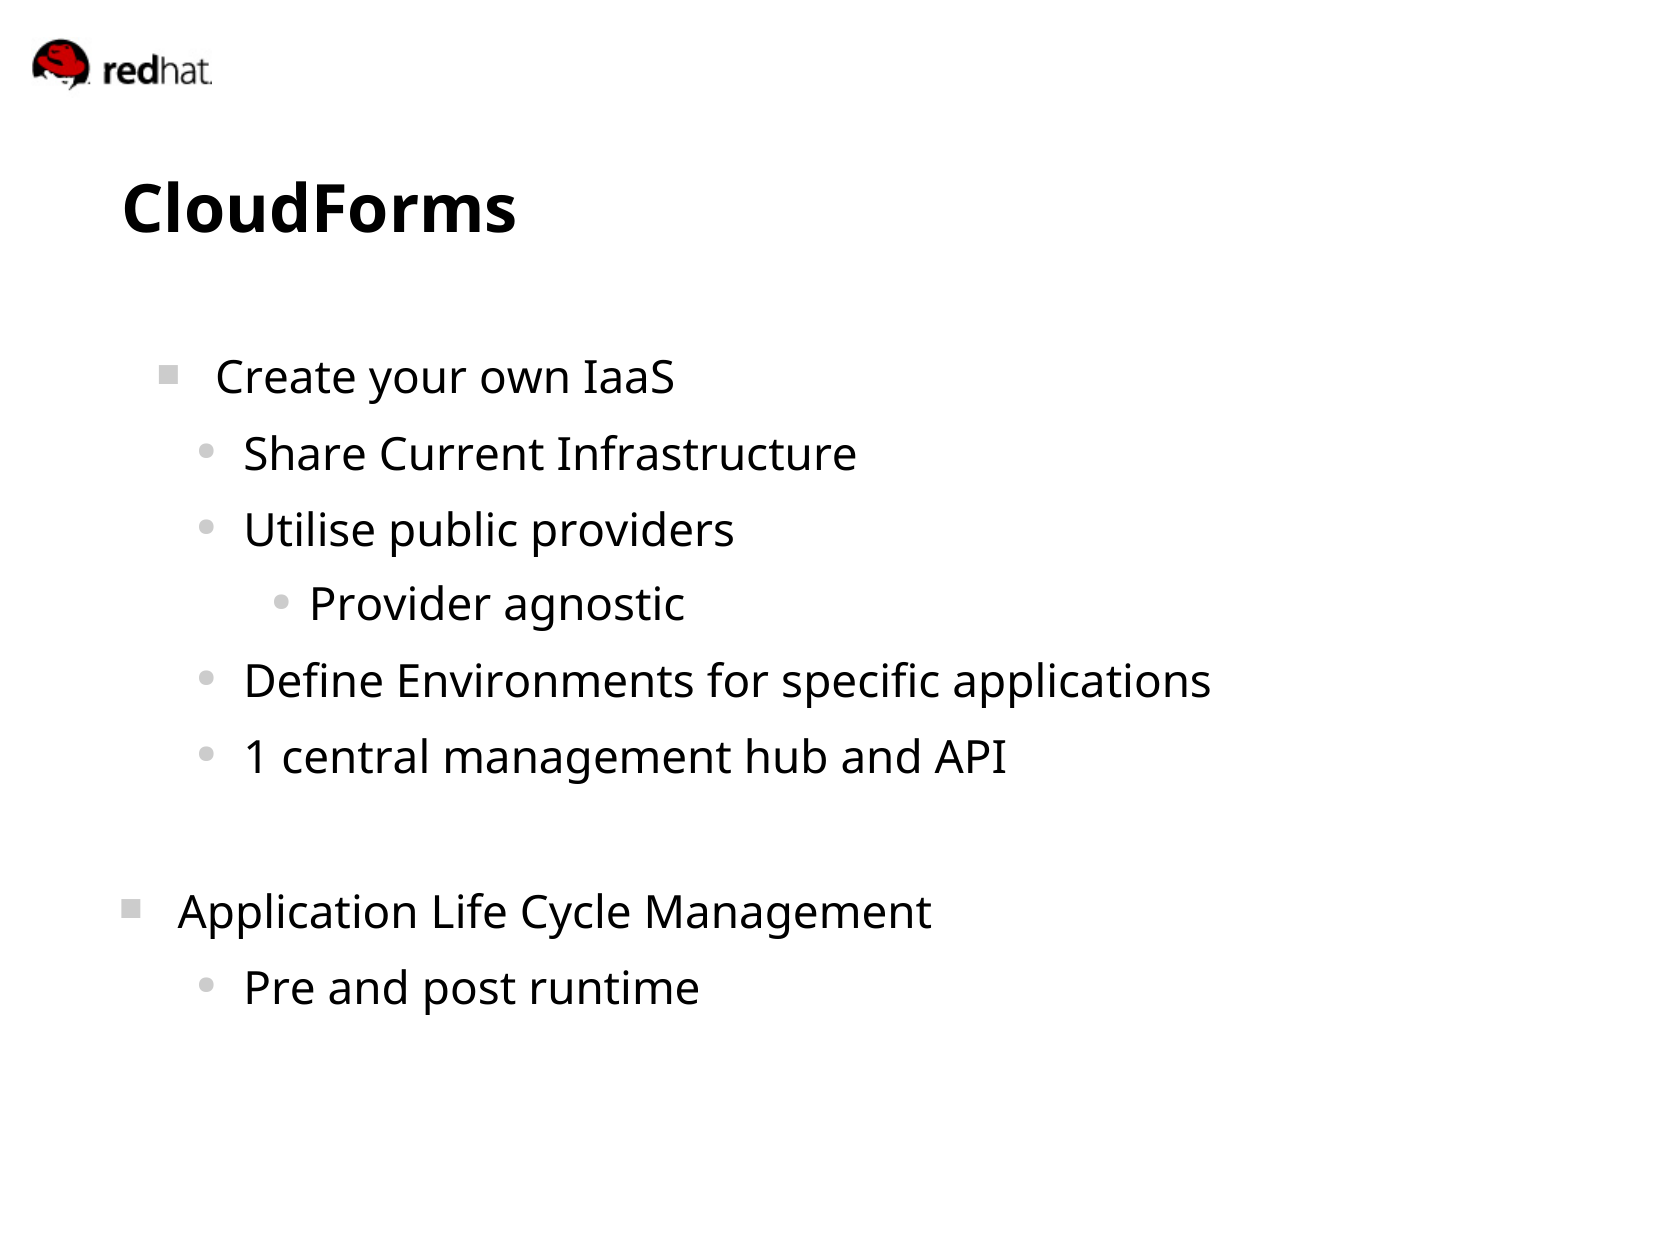

# CloudForms
Create your own IaaS
Share Current Infrastructure
Utilise public providers
Provider agnostic
Define Environments for specific applications
1 central management hub and API
Application Life Cycle Management
Pre and post runtime